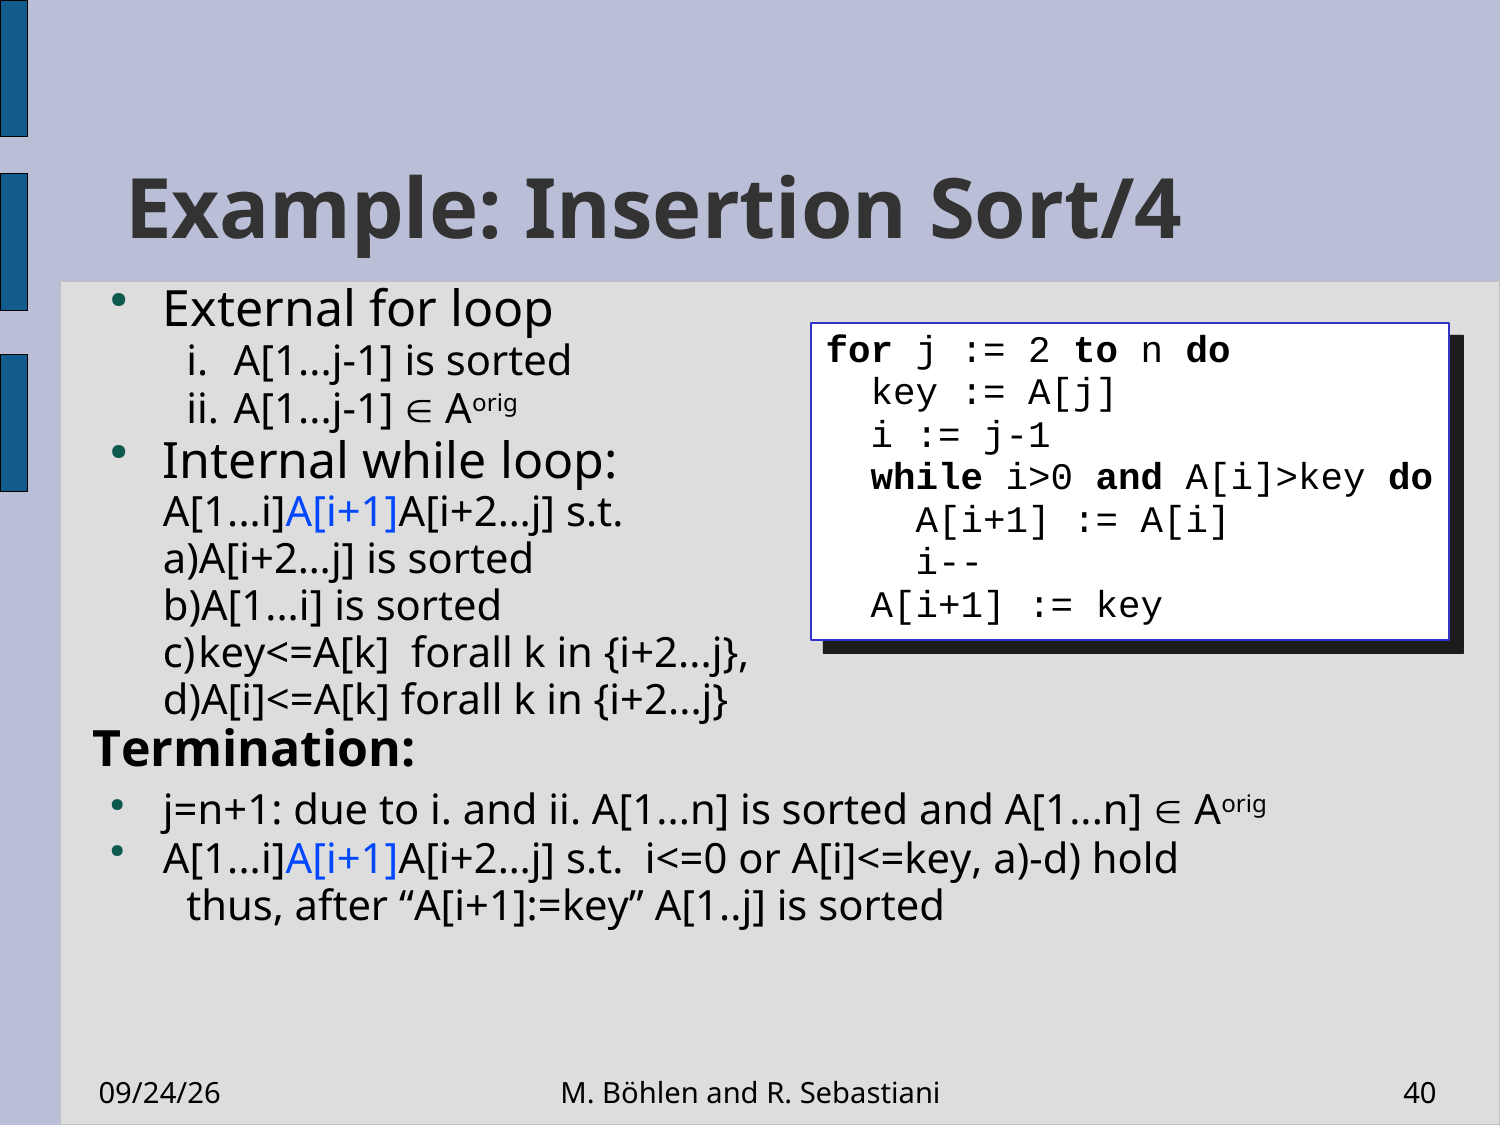

# Example: Insertion Sort/4
External for loop
A[1...j-1] is sorted
A[1...j-1]  Aorig
Internal while loop:
A[1...i]A[i+1]A[i+2…j] s.t.
A[i+2…j] is sorted
A[1...i] is sorted
key<=A[k] forall k in {i+2...j},
A[i]<=A[k] forall k in {i+2...j}
Termination:
j=n+1: due to i. and ii. A[1...n] is sorted and A[1...n]  Aorig
A[1...i]A[i+1]A[i+2…j] s.t. i<=0 or A[i]<=key, a)-d) hold
thus, after “A[i+1]:=key” A[1..j] is sorted
for j := 2 to n do
 key := A[j]
 i := j-1
 while i>0 and A[i]>key do
 A[i+1] := A[i]
 i--
 A[i+1] := key
M. Böhlen and R. Sebastiani
40